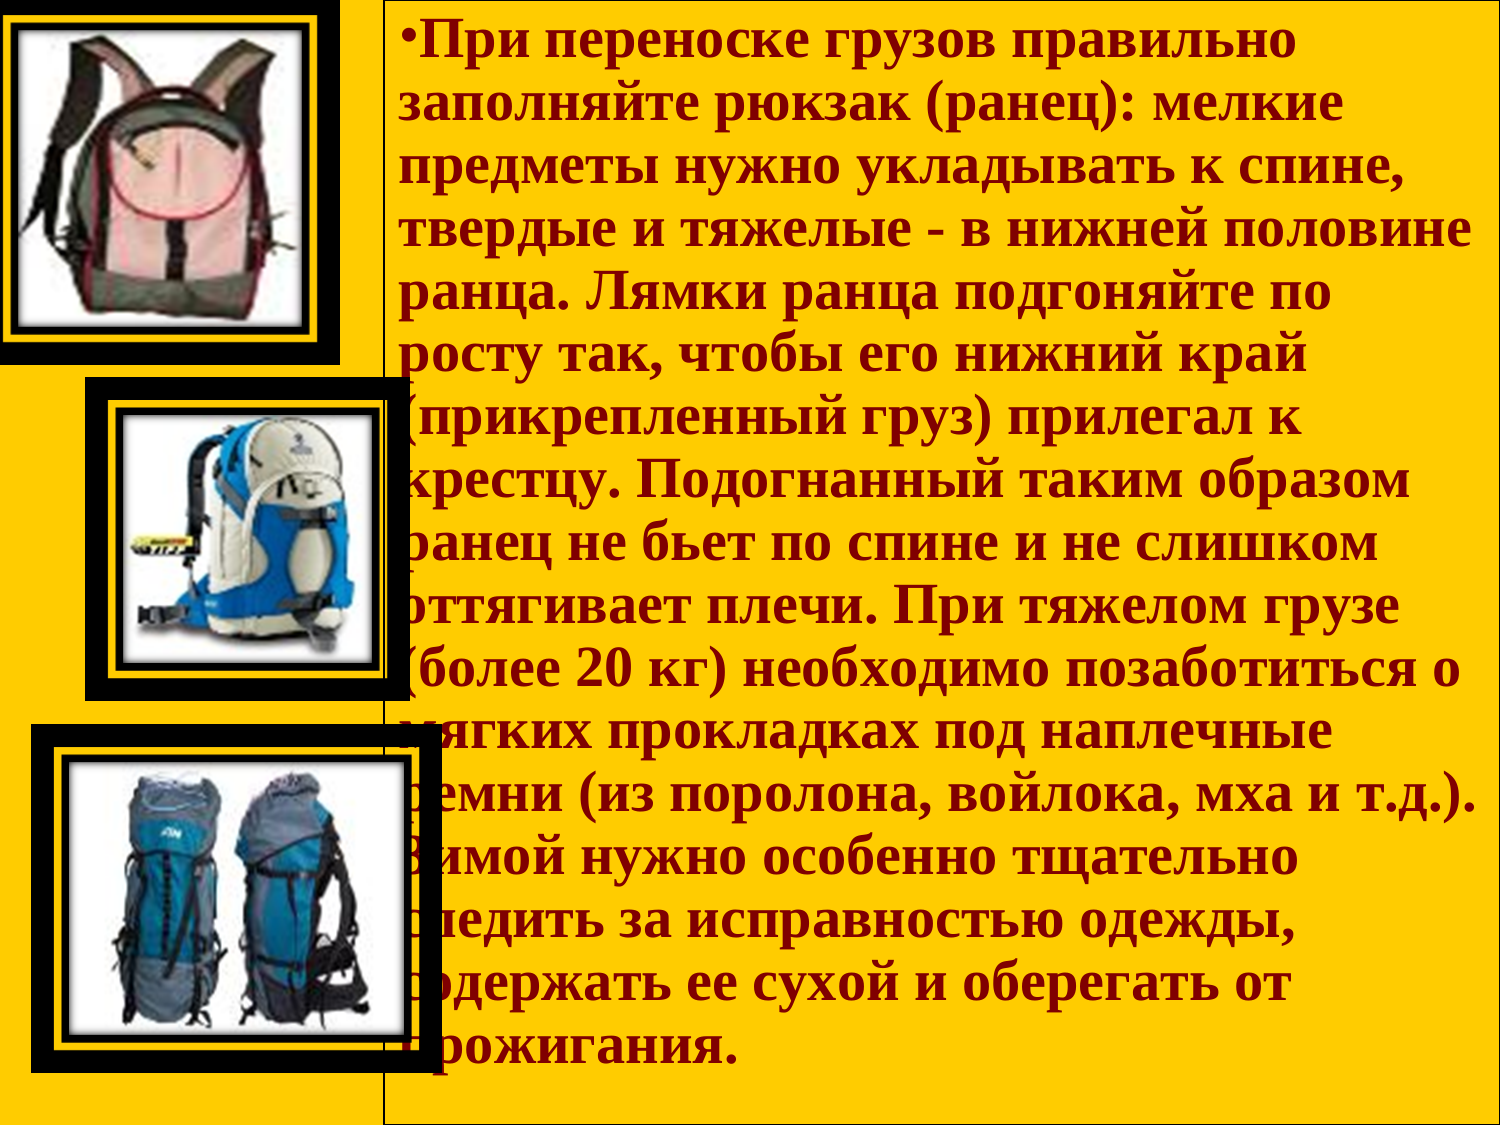

# При переноске грузов правильно заполняйте рюкзак (ранец): мелкие предметы нужно укладывать к спине, твердые и тяжелые - в нижней половине ранца. Лямки ранца подгоняйте по росту так, чтобы его нижний край (прикрепленный груз) прилегал к крестцу. Подогнанный таким образом ранец не бьет по спине и не слишком оттягивает плечи. При тяжелом грузе (более 20 кг) необходимо позаботиться о мягких прокладках под наплечные ремни (из поролона, войлока, мха и т.д.). Зимой нужно особенно тщательно следить за исправностью одежды, содержать ее сухой и оберегать от прожигания.